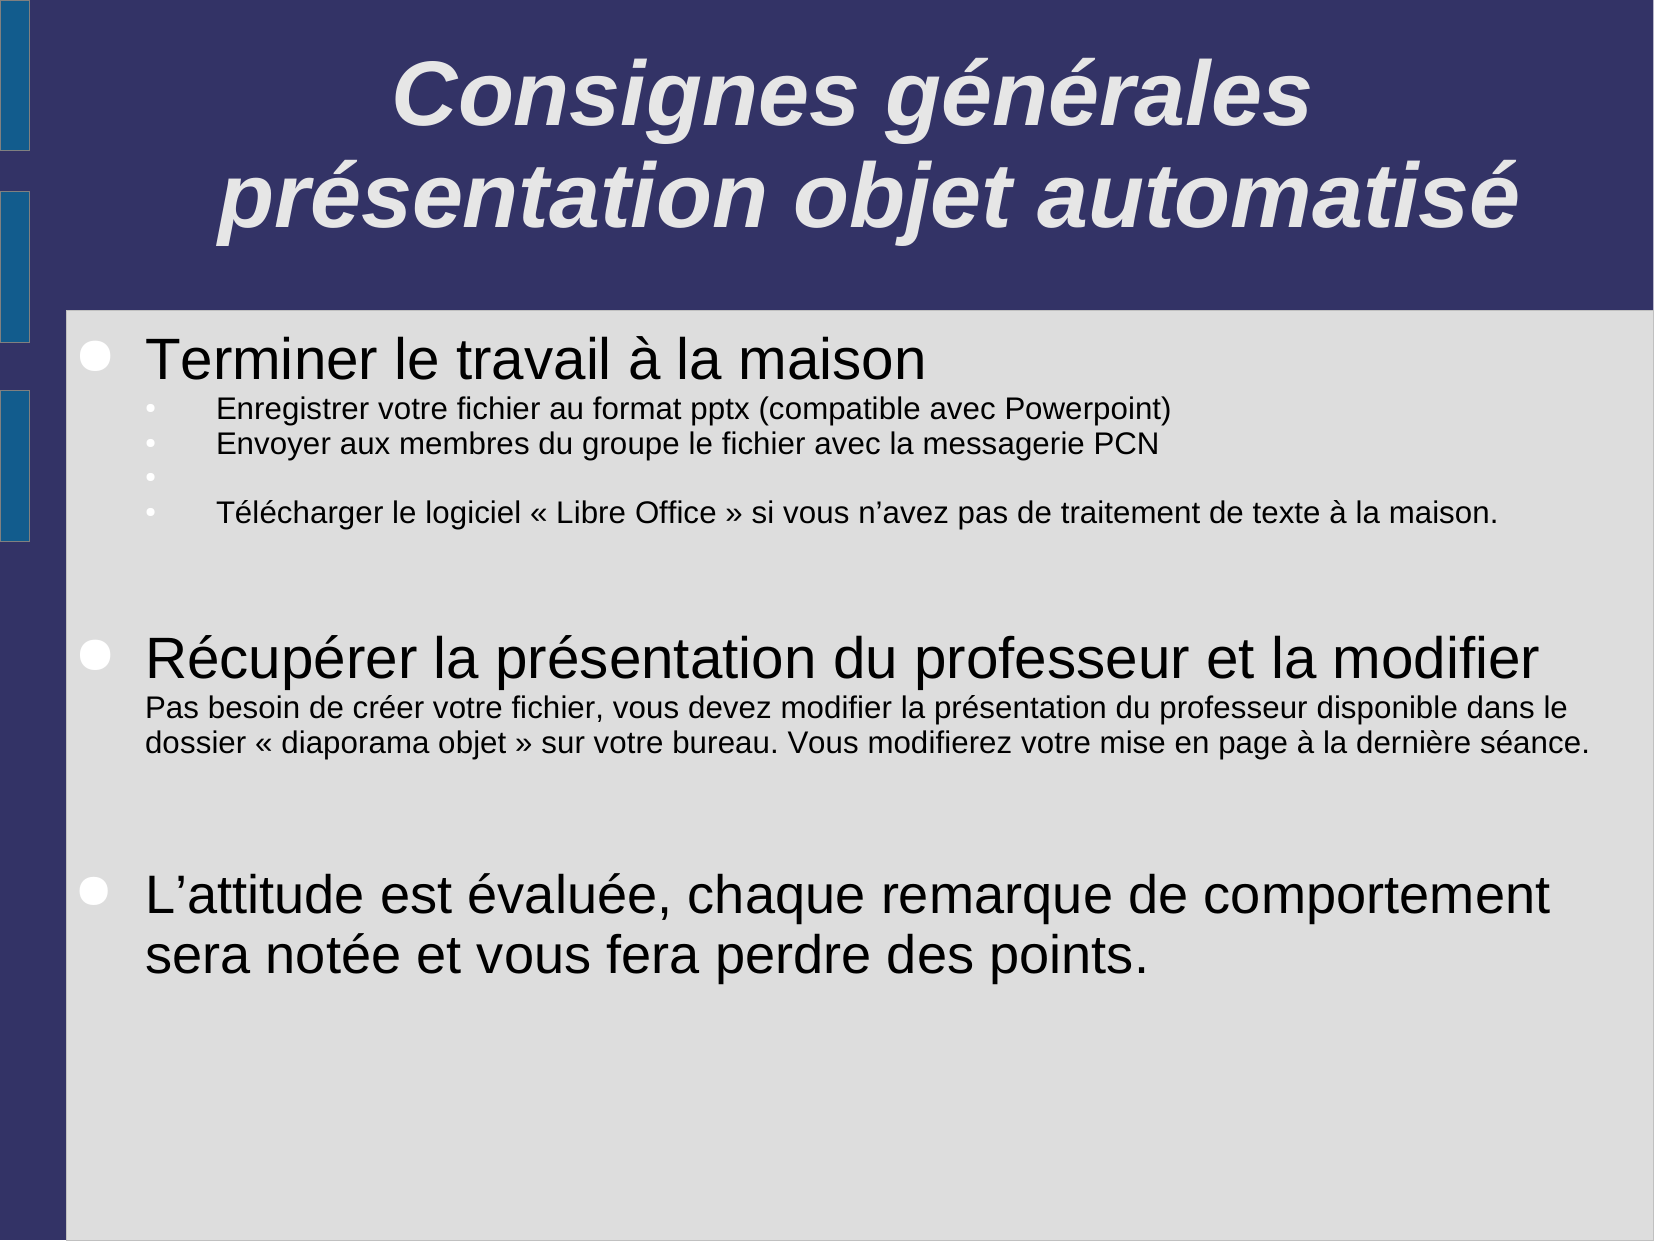

# Consignes générales présentation objet automatisé
Terminer le travail à la maison
Enregistrer votre fichier au format pptx (compatible avec Powerpoint)
Envoyer aux membres du groupe le fichier avec la messagerie PCN
Télécharger le logiciel « Libre Office » si vous n’avez pas de traitement de texte à la maison.
Récupérer la présentation du professeur et la modifier
Pas besoin de créer votre fichier, vous devez modifier la présentation du professeur disponible dans le dossier « diaporama objet » sur votre bureau. Vous modifierez votre mise en page à la dernière séance.
L’attitude est évaluée, chaque remarque de comportement sera notée et vous fera perdre des points.